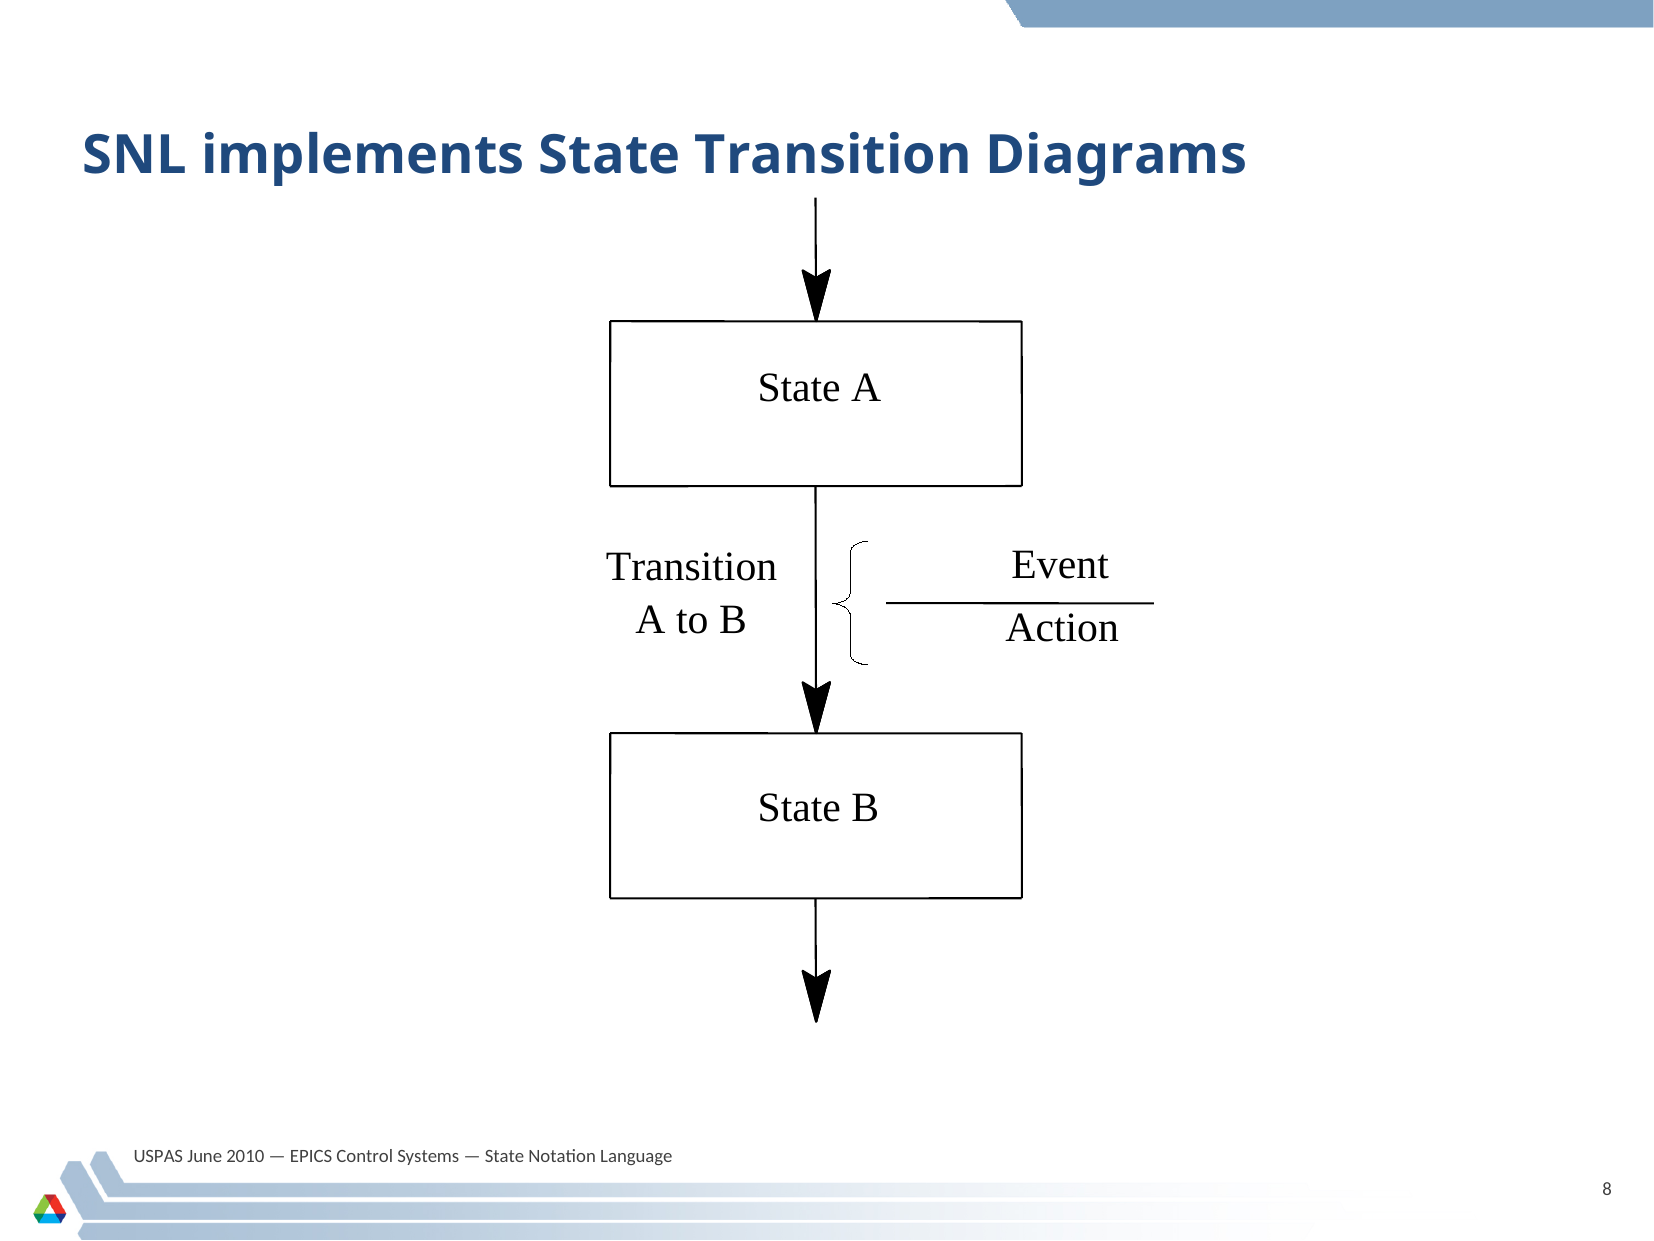

# SNL implements State Transition Diagrams
State A
Event
Transition
A to B
Action
State B
USPAS June 2010 — EPICS Control Systems — State Notation Language
8